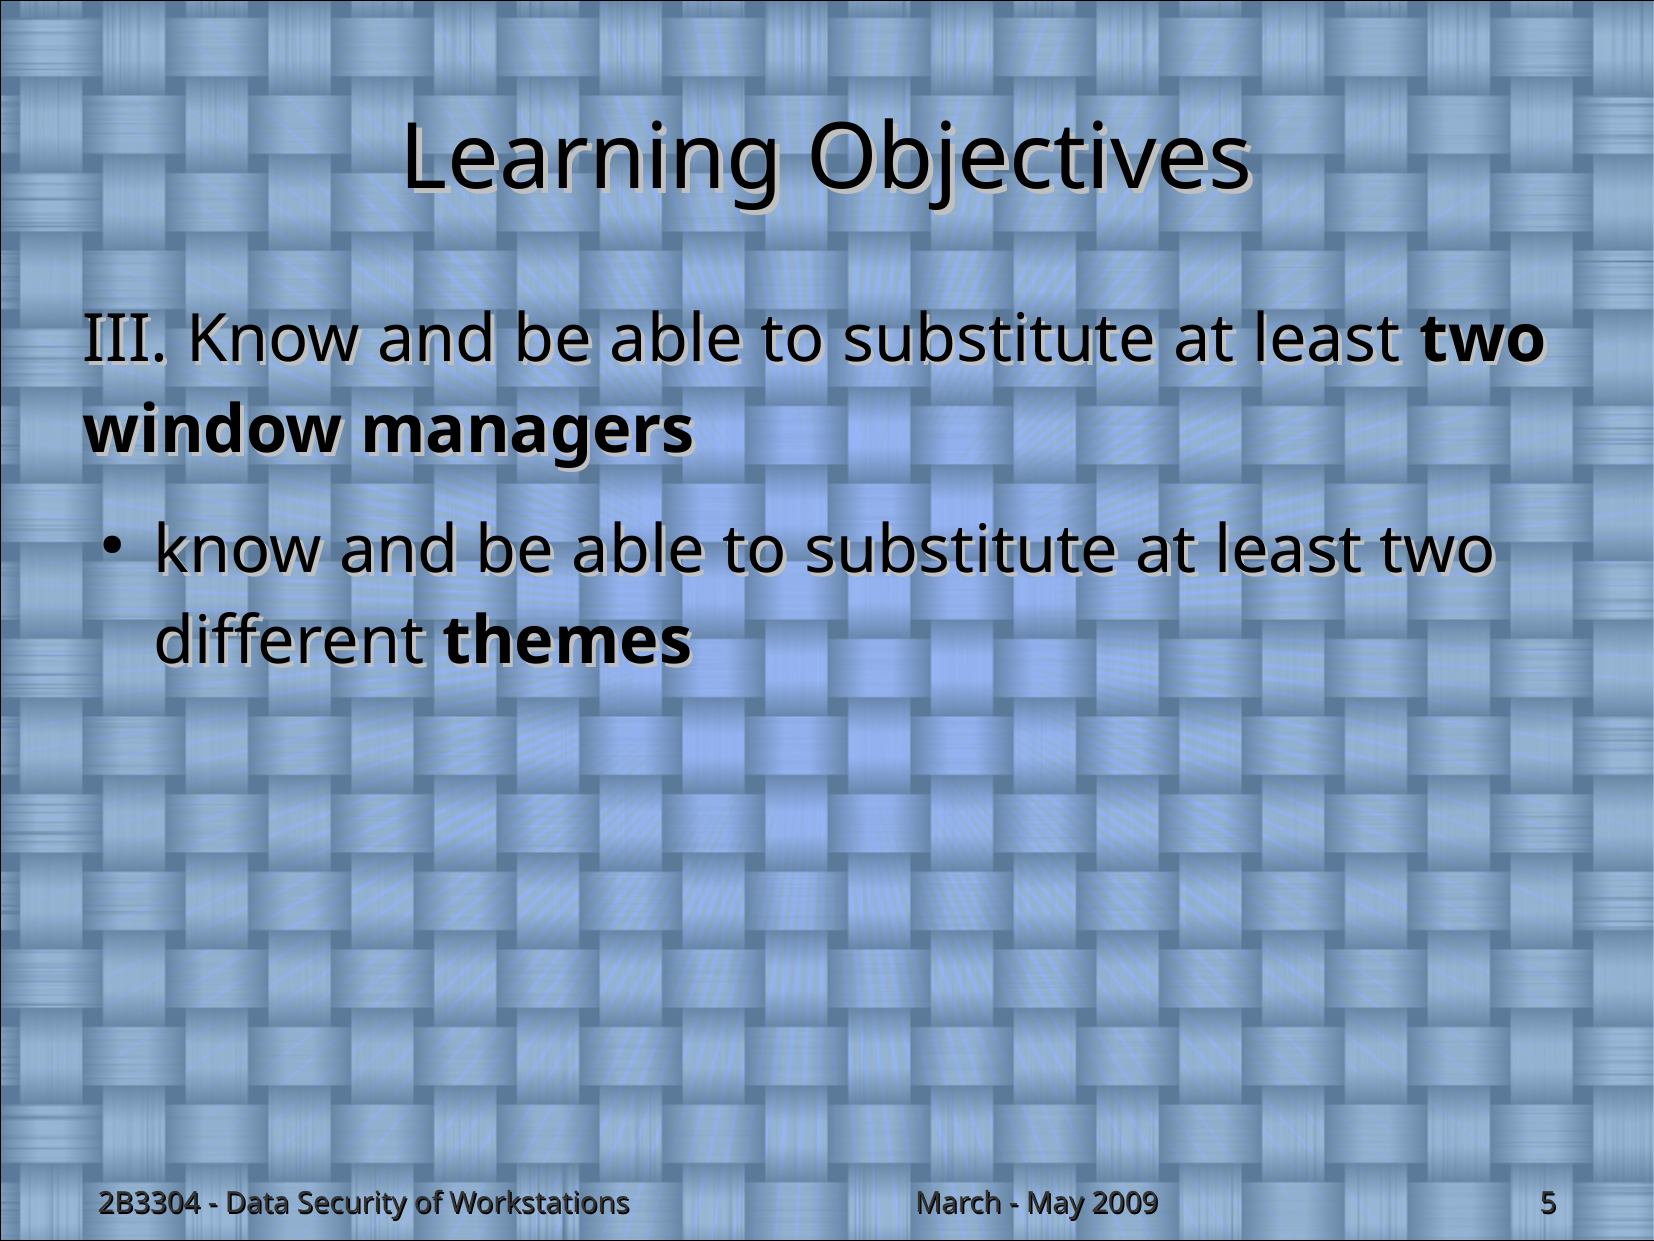

# Learning Objectives
III. Know and be able to substitute at least two window managers
know and be able to substitute at least two different themes